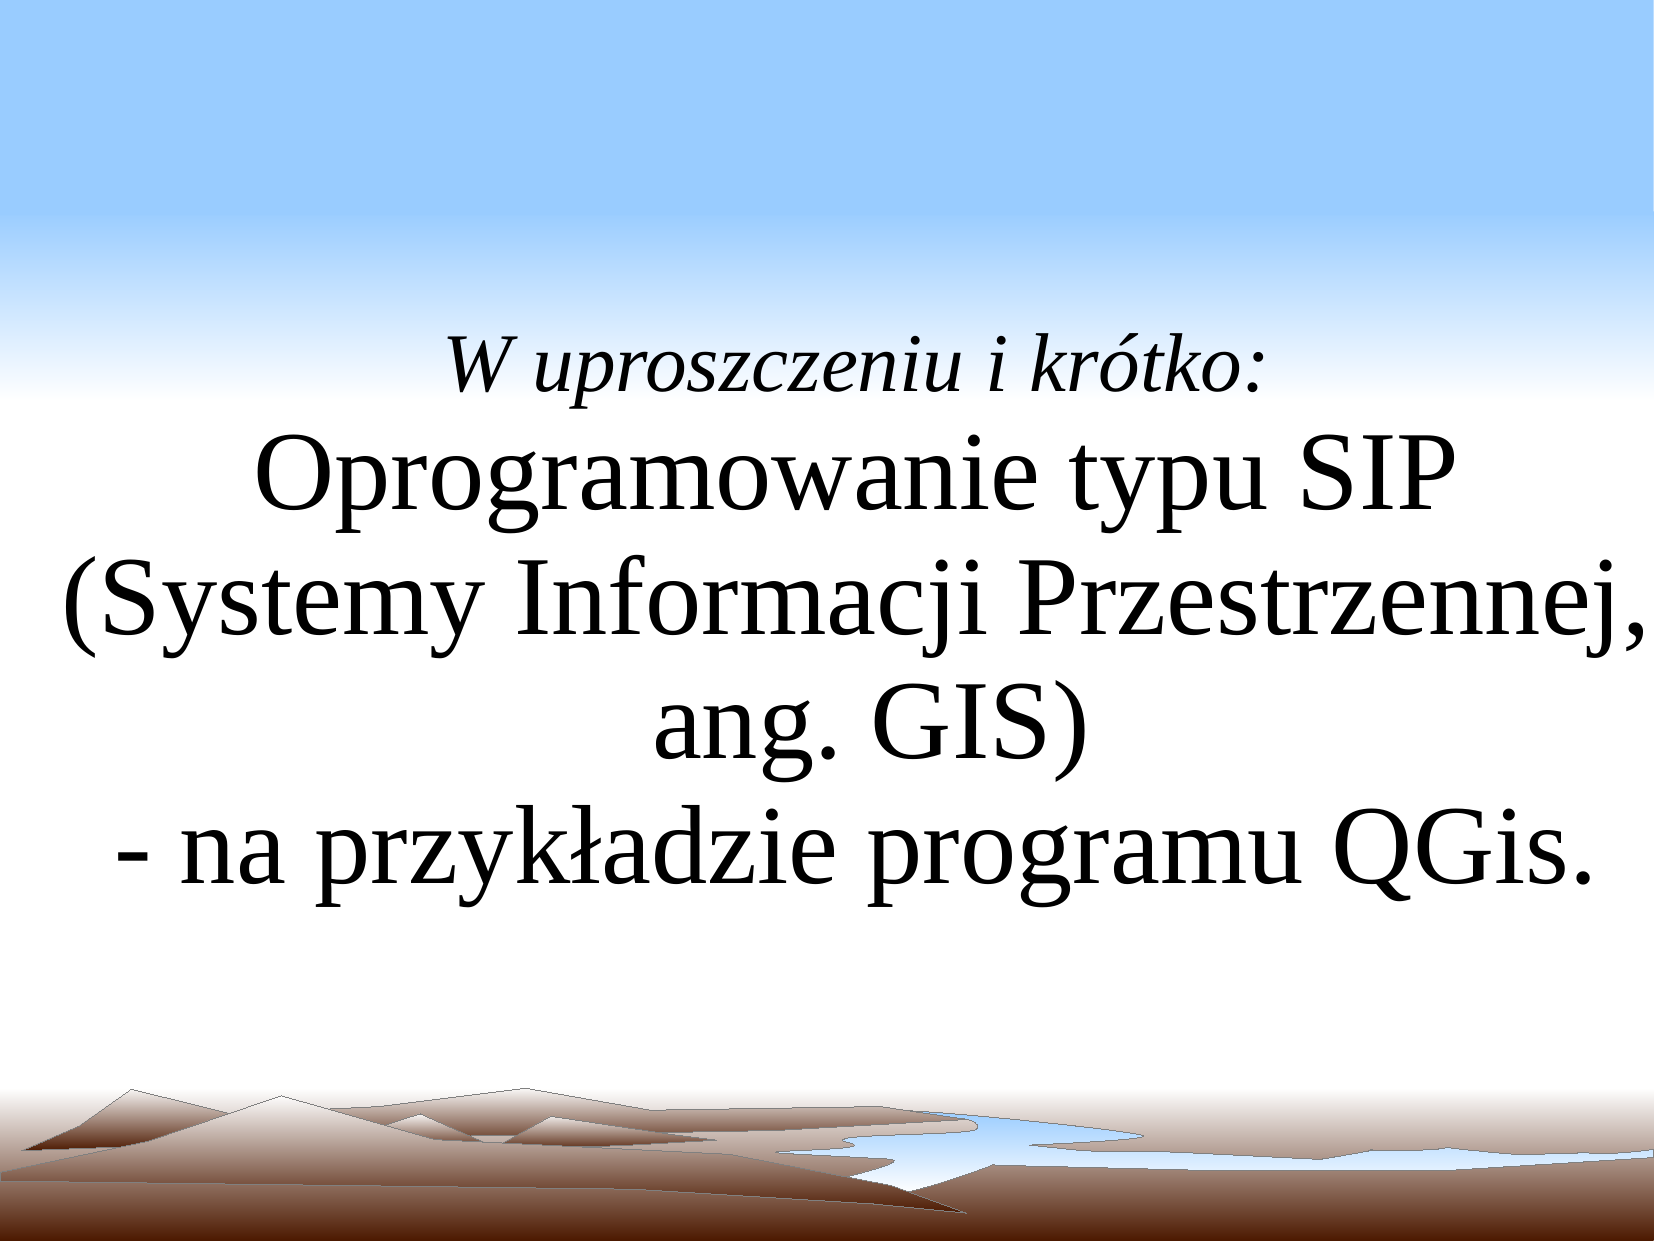

W uproszczeniu i krótko:
Oprogramowanie typu SIP
(Systemy Informacji Przestrzennej,
 ang. GIS)
- na przykładzie programu QGis.